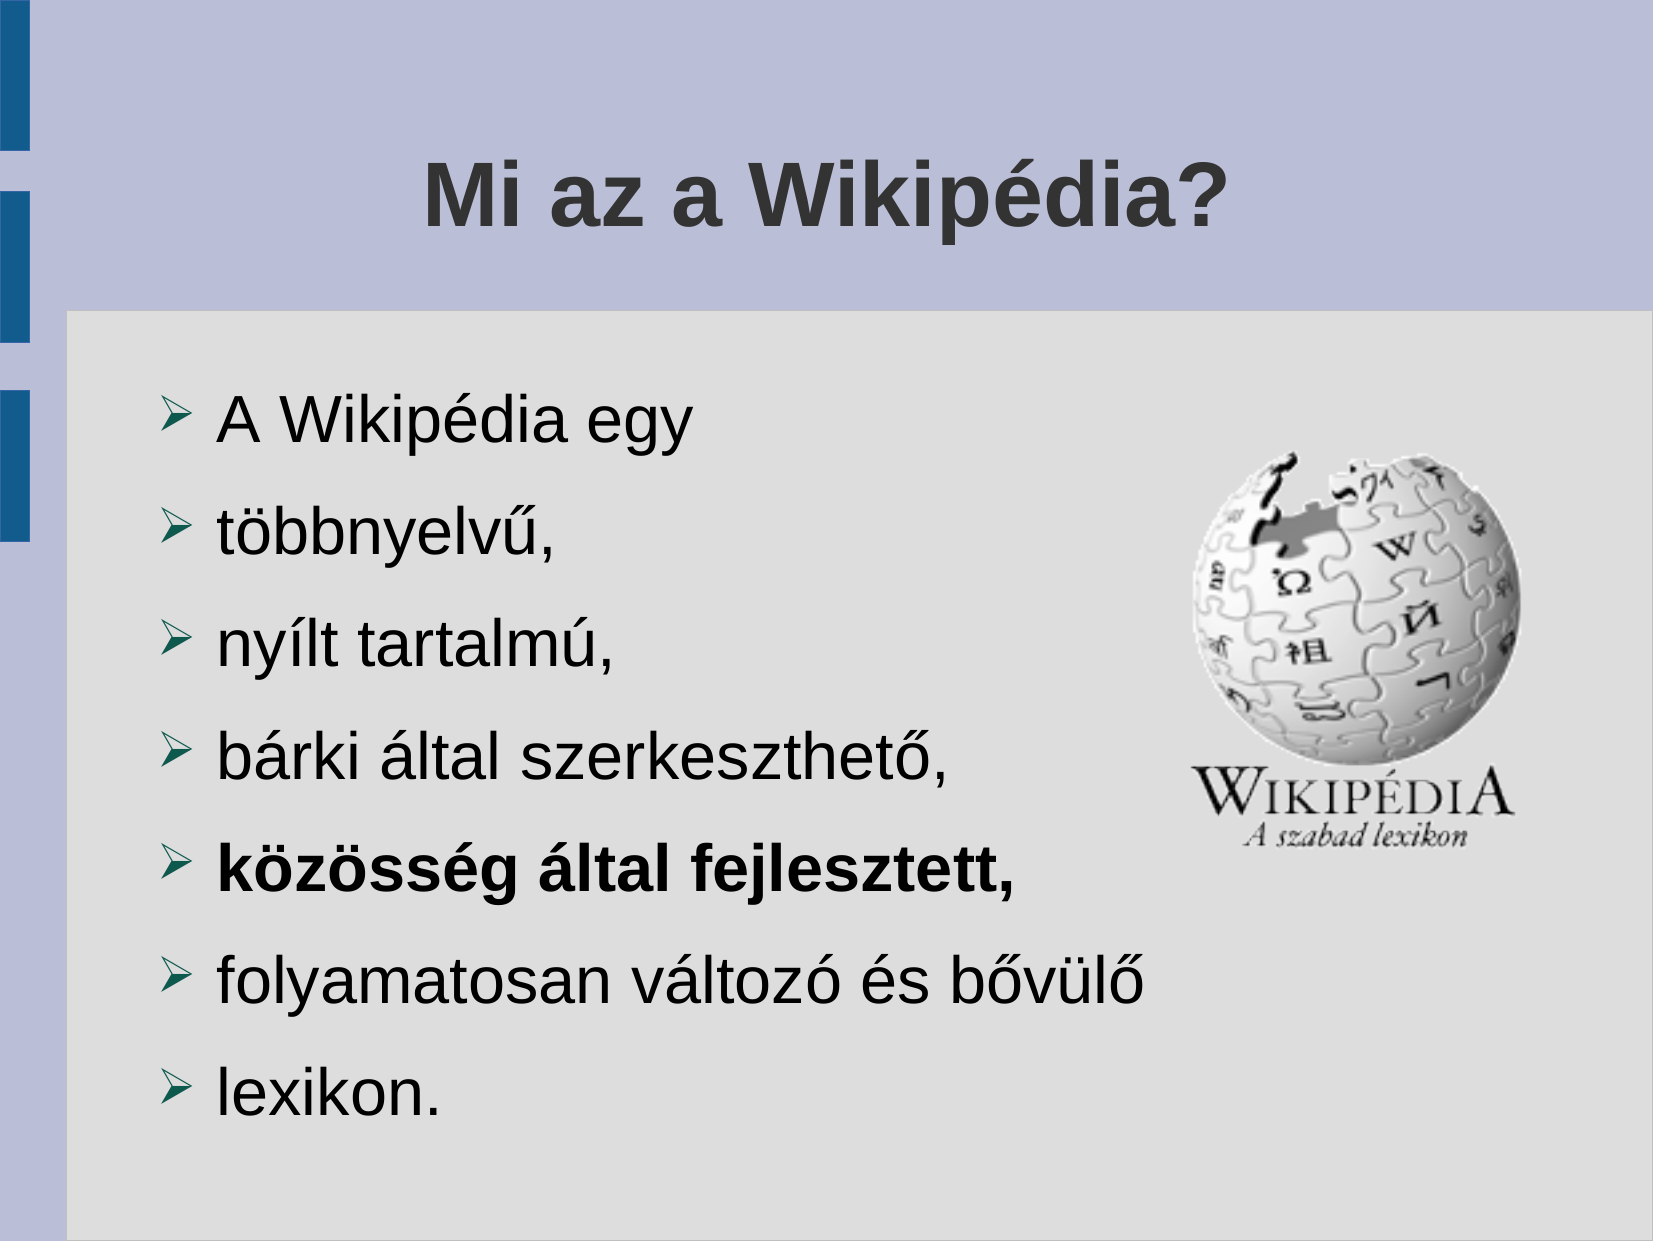

# Mi az a Wikipédia?
A Wikipédia egy
többnyelvű,
nyílt tartalmú,
bárki által szerkeszthető,
közösség által fejlesztett,
folyamatosan változó és bővülő
lexikon.